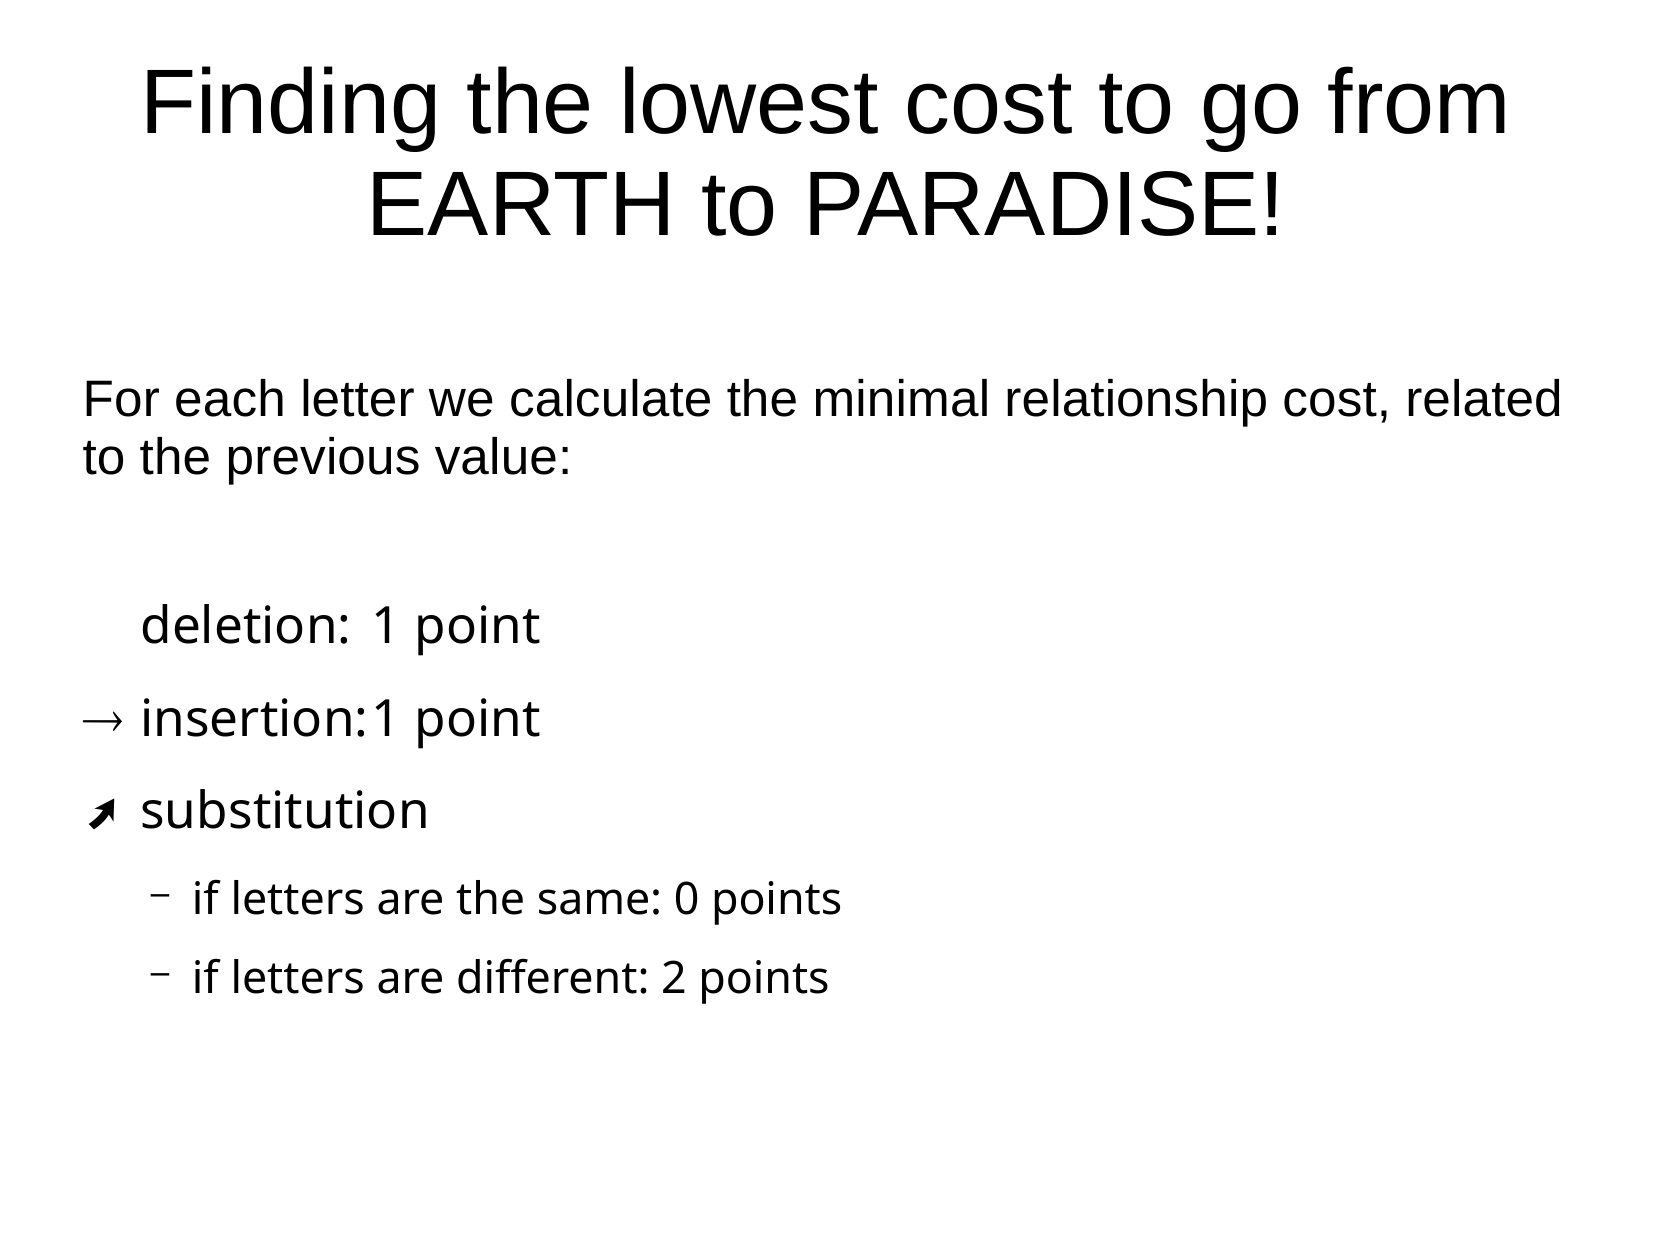

# Finding the lowest cost to go from EARTH to PARADISE!
For each letter we calculate the minimal relationship cost, related to the previous value:
×		deletion:	1 point
Ö		insertion:	1 point
Ú		substitution
if letters are the same: 0 points
if letters are different: 2 points